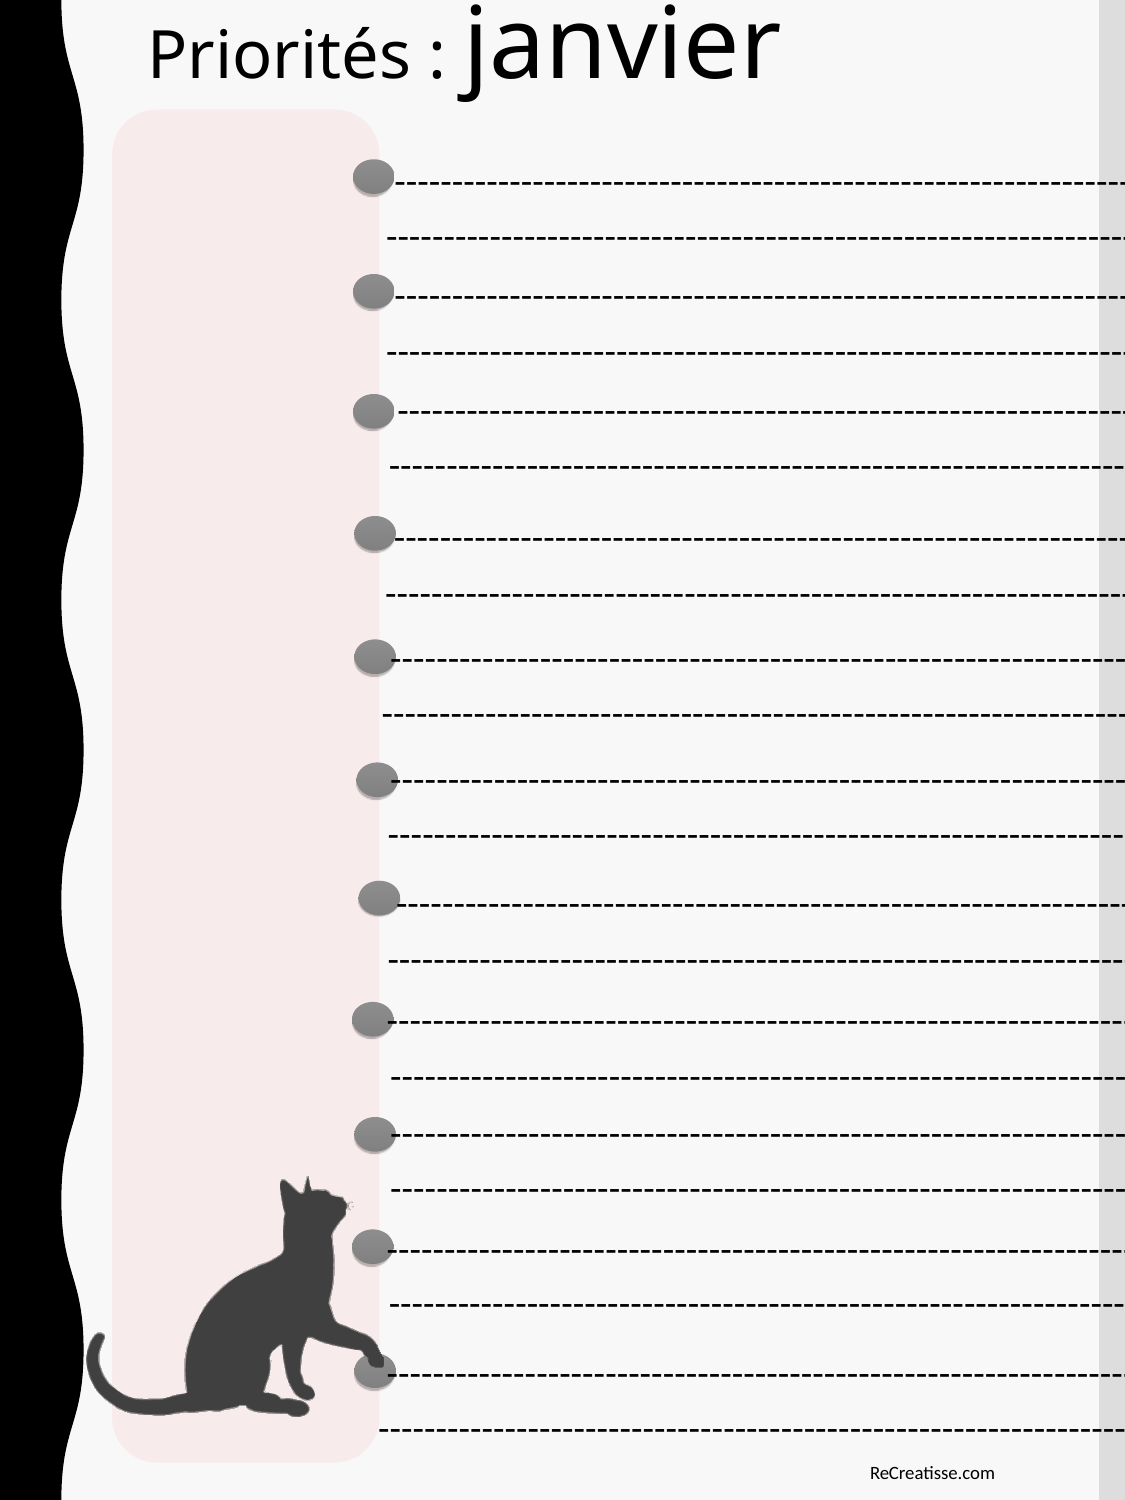

Priorités : janvier
--------------------------------------------------------------------------------------
--------------------------------------------------------------------------------------
--------------------------------------------------------------------------------------
--------------------------------------------------------------------------------------
--------------------------------------------------------------------------------------
--------------------------------------------------------------------------------------
--------------------------------------------------------------------------------------
--------------------------------------------------------------------------------------
--------------------------------------------------------------------------------------
--------------------------------------------------------------------------------------
--------------------------------------------------------------------------------------
--------------------------------------------------------------------------------------
--------------------------------------------------------------------------------------
--------------------------------------------------------------------------------------
--------------------------------------------------------------------------------------
--------------------------------------------------------------------------------------
--------------------------------------------------------------------------------------
--------------------------------------------------------------------------------------
--------------------------------------------------------------------------------------
--------------------------------------------------------------------------------------
--------------------------------------------------------------------------------------
--------------------------------------------------------------------------------------
ReCreatisse.com